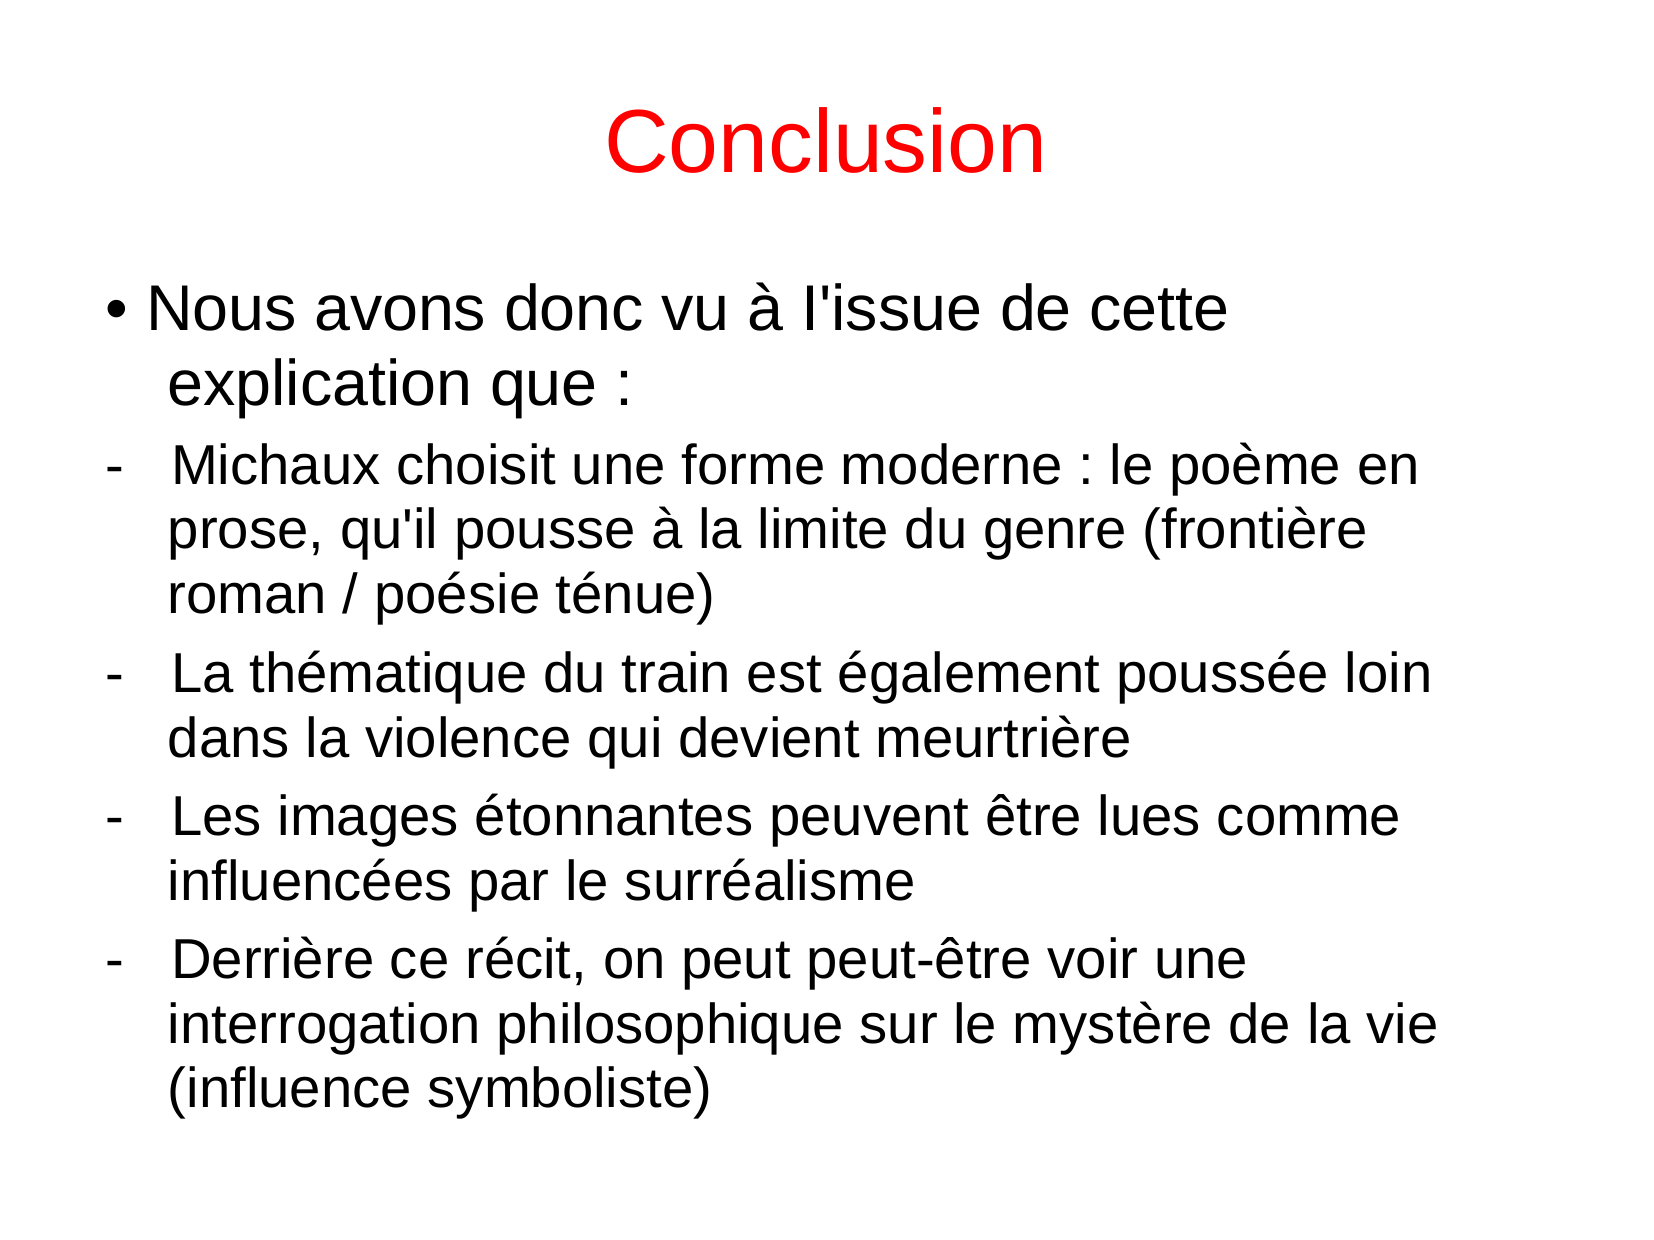

Conclusion
• Nous avons donc vu à I'issue de cette explication que :
- Michaux choisit une forme moderne : le poème en prose, qu'il pousse à la limite du genre (frontière roman / poésie ténue)
- La thématique du train est également poussée loin dans la violence qui devient meurtrière
- Les images étonnantes peuvent être lues comme influencées par le surréalisme
- Derrière ce récit, on peut peut-être voir une interrogation philosophique sur le mystère de la vie (influence symboliste)